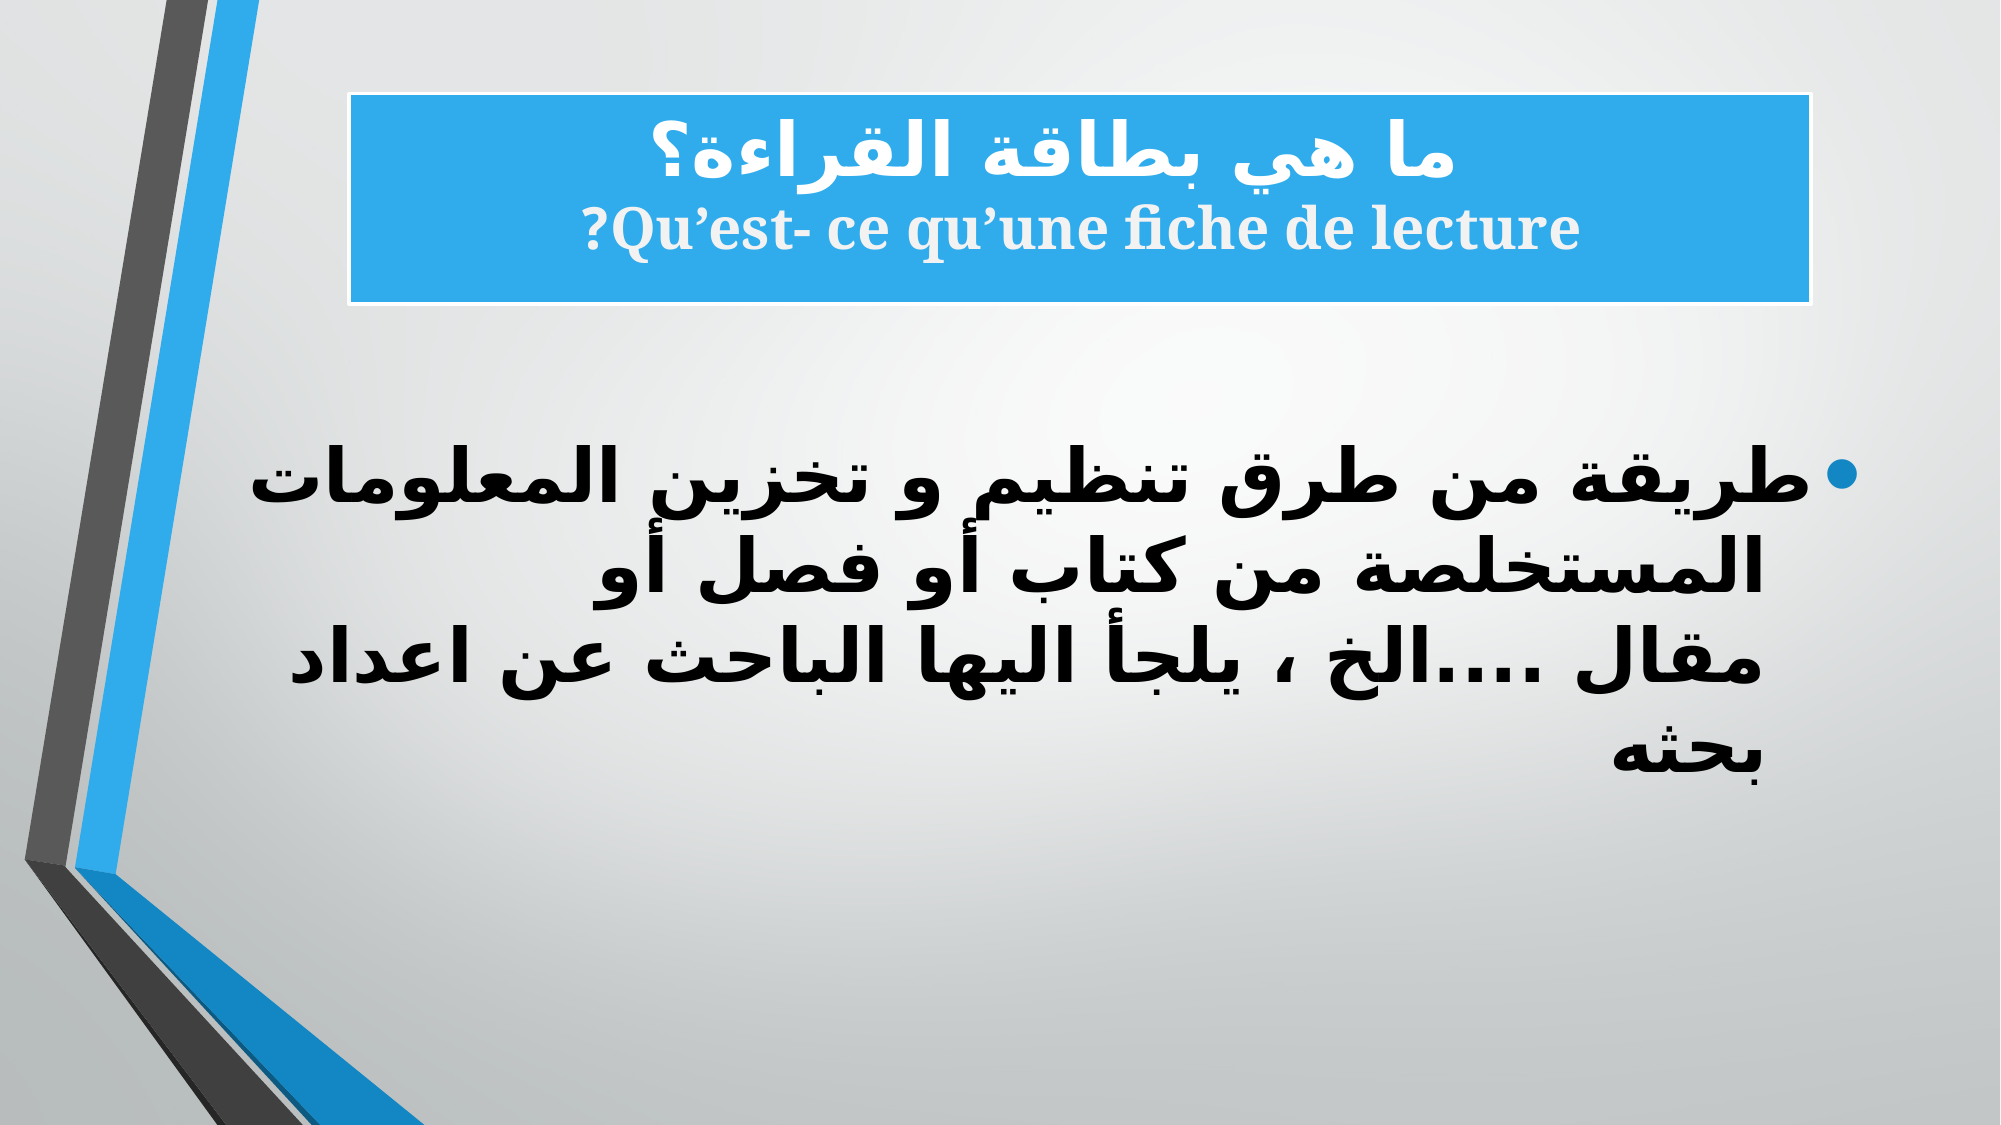

ما هي بطاقة القراءة؟
Qu’est- ce qu’une fiche de lecture?
# طريقة من طرق تنظيم و تخزين المعلومات المستخلصة من كتاب أو فصل أو مقال ....الخ ، يلجأ اليها الباحث عن اعداد بحثه